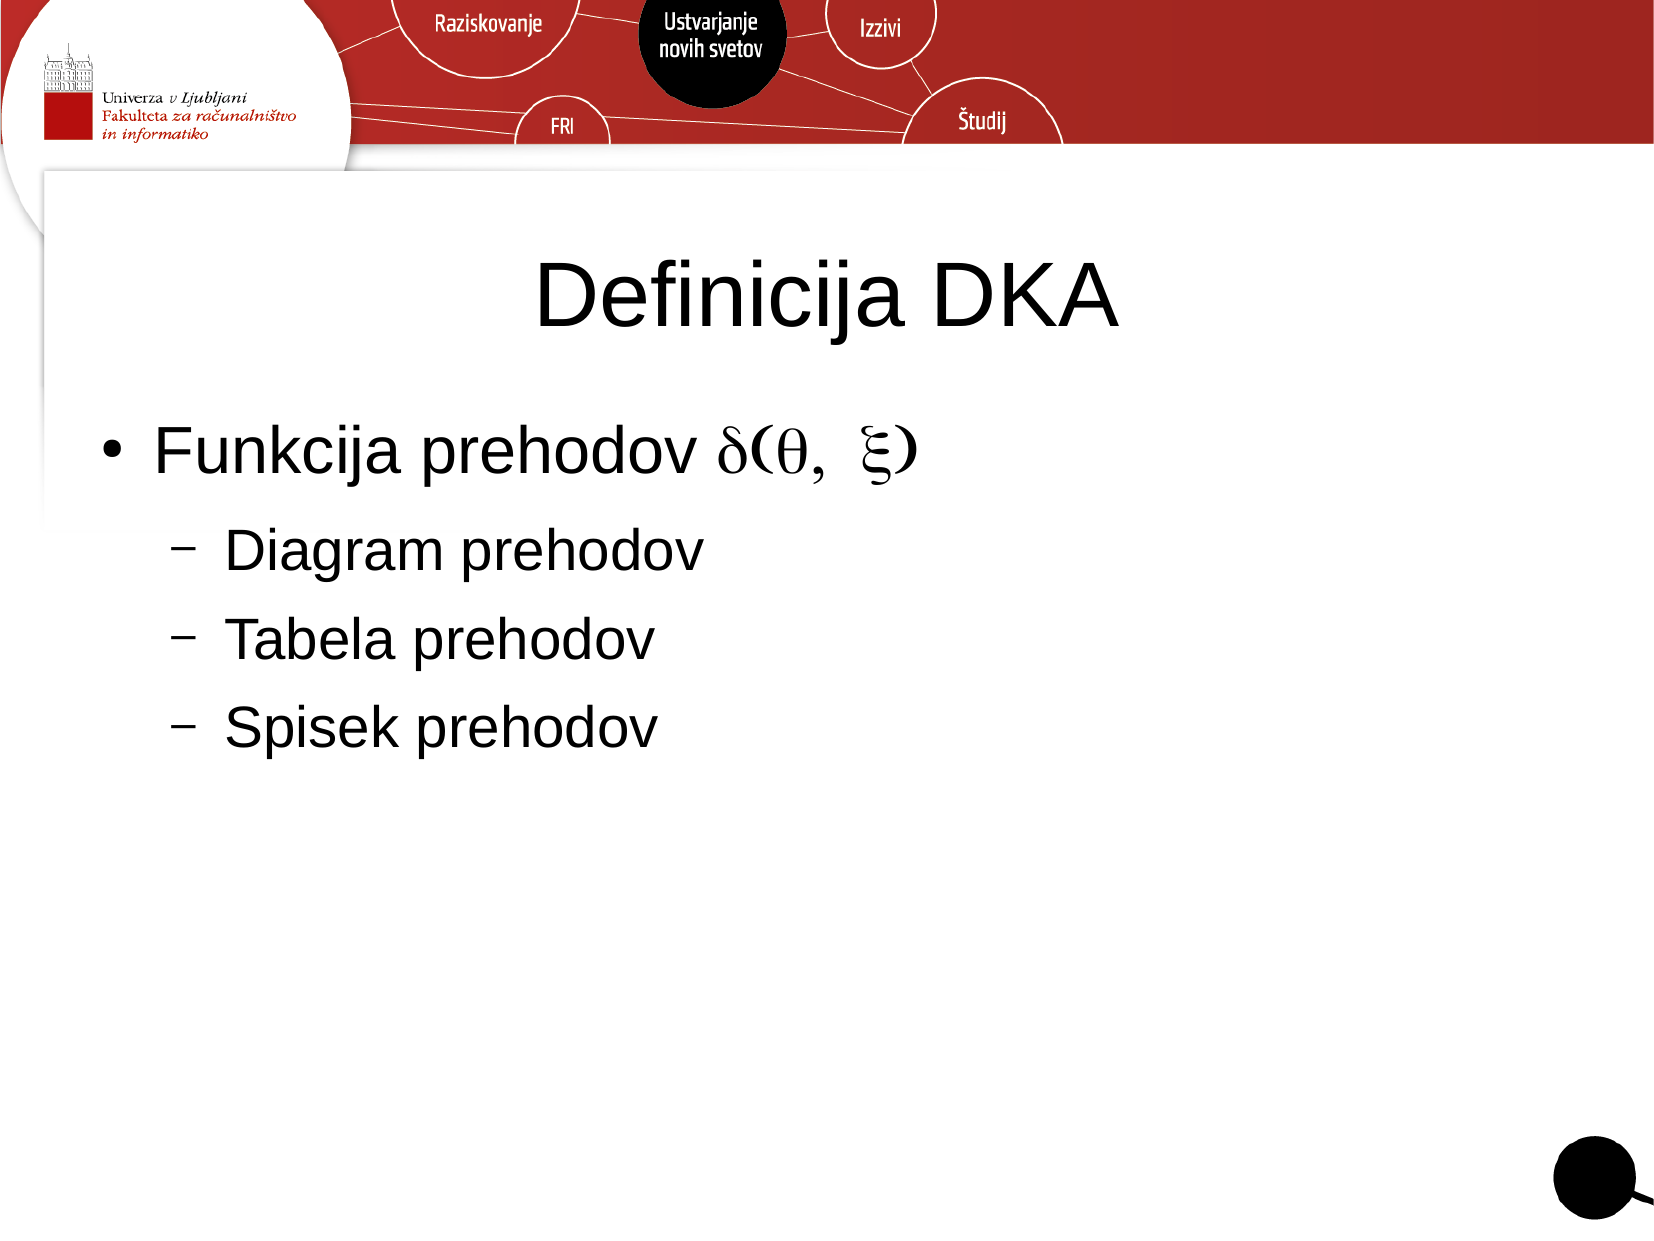

# Definicija DKA
Funkcija prehodov δ(q, x)
Diagram prehodov
Tabela prehodov
Spisek prehodov